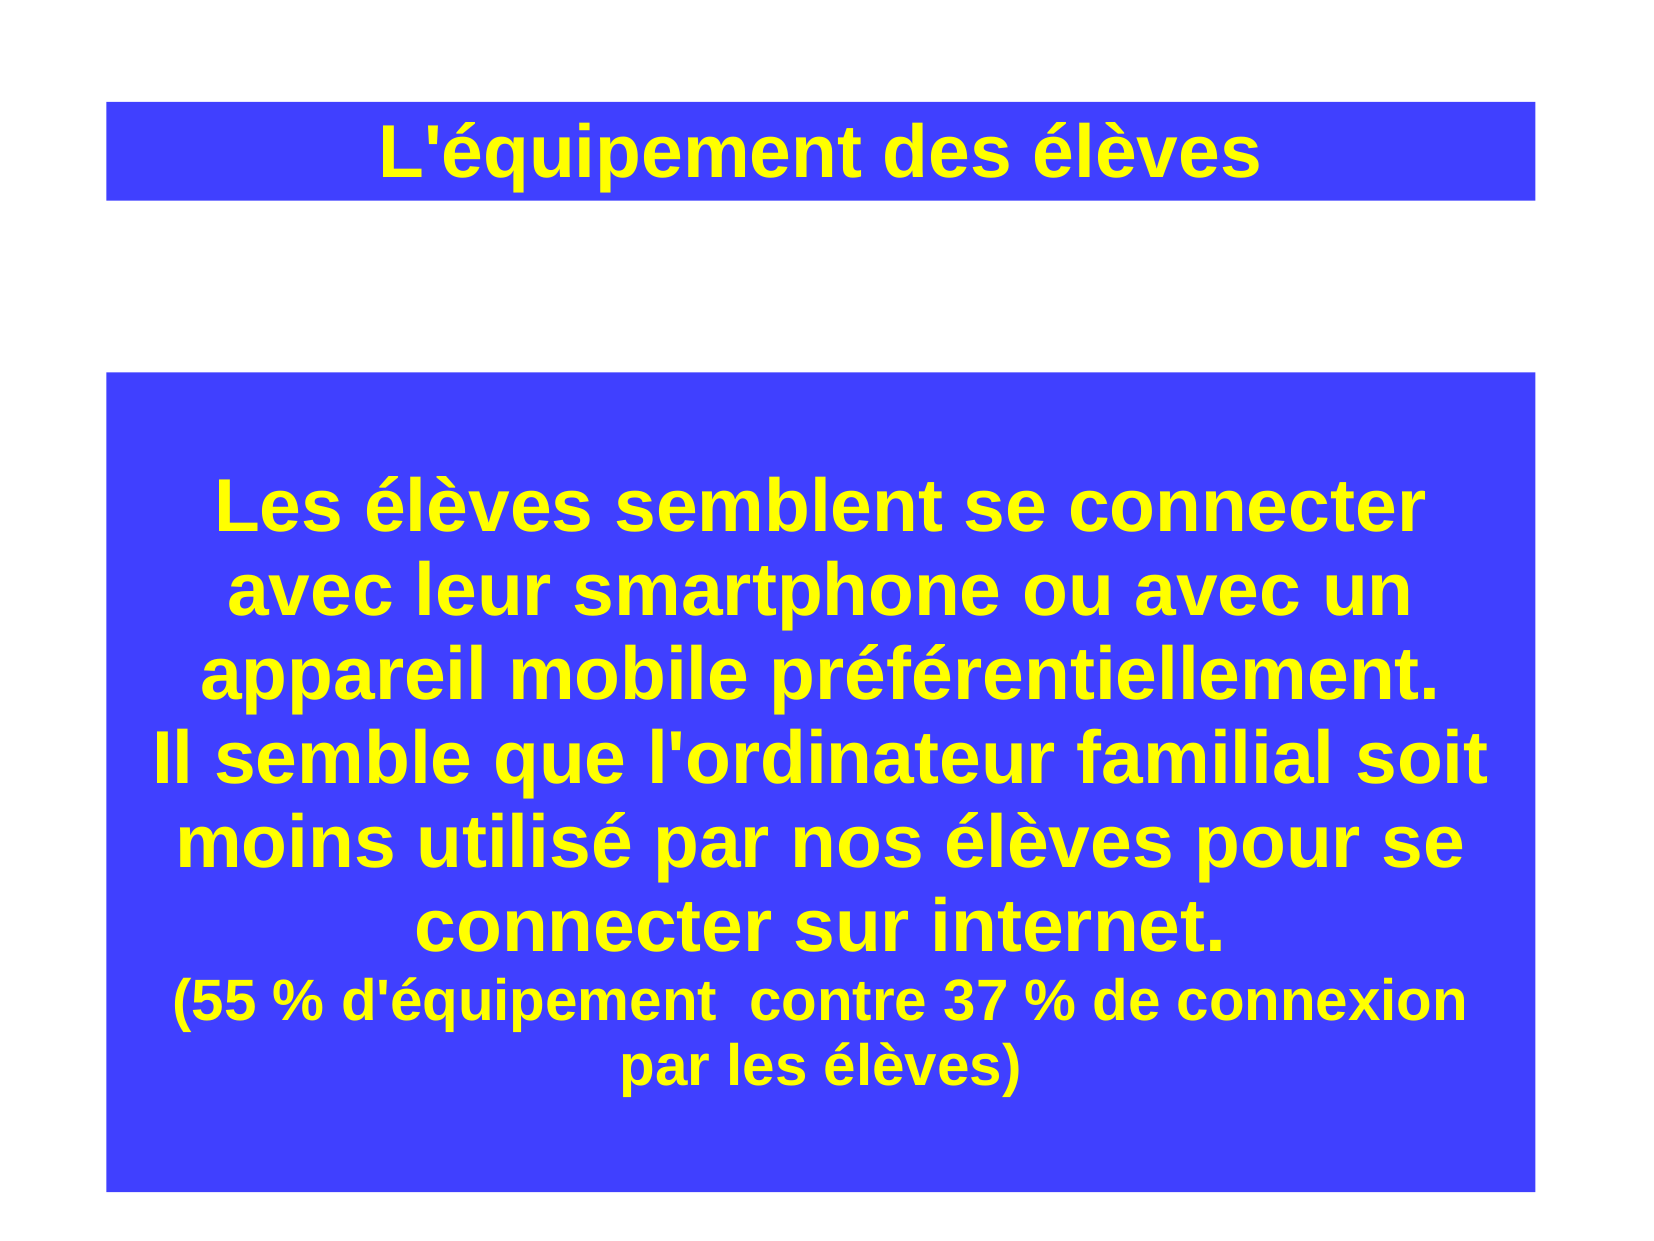

L'équipement des élèves
Les élèves semblent se connecter avec leur smartphone ou avec un appareil mobile préférentiellement.
Il semble que l'ordinateur familial soit moins utilisé par nos élèves pour se connecter sur internet.
(55 % d'équipement contre 37 % de connexion par les élèves)